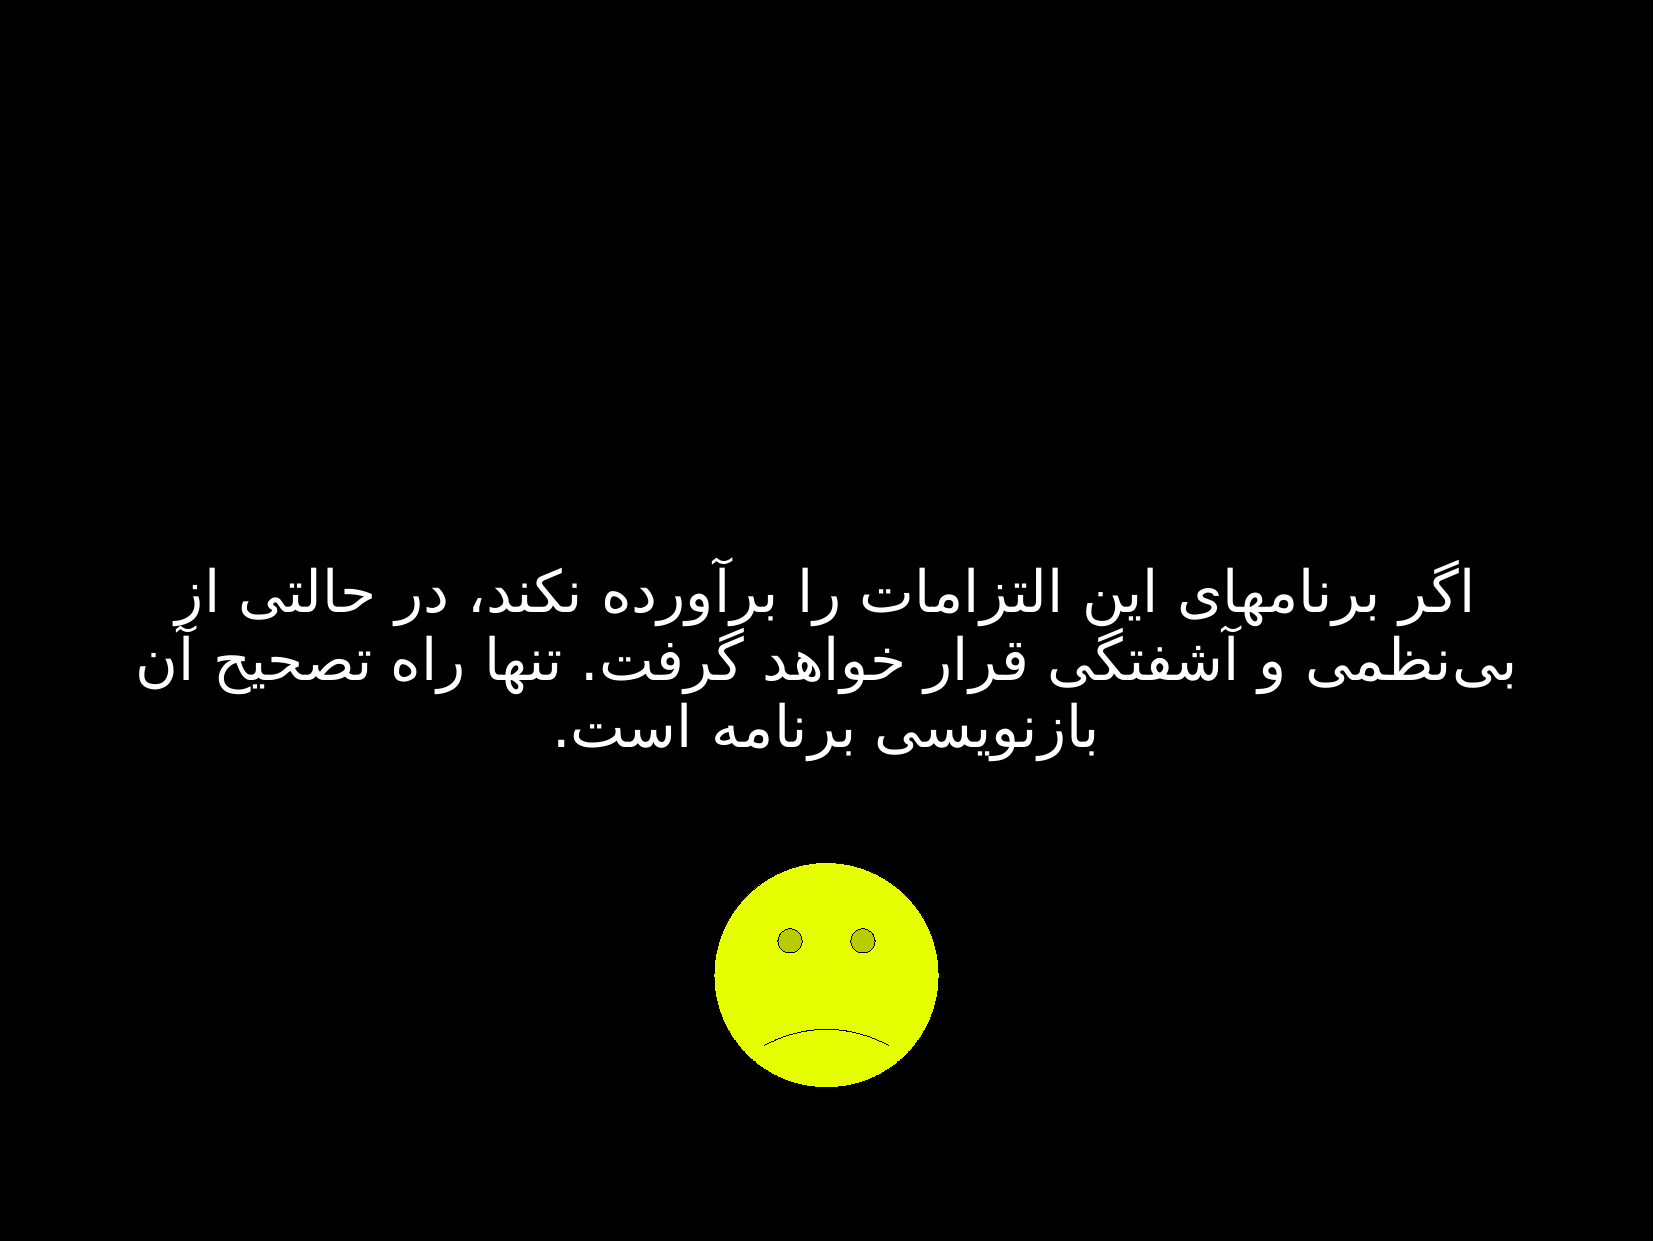

# ‫اگر برنامهای این التزامات را برآورده نکند، در حالتی از بی‌نظمی و آشفتگی قرار خواهد گرفت. تنها راه تصحیح آن بازنویسی‬ ‫برنامه است‬.